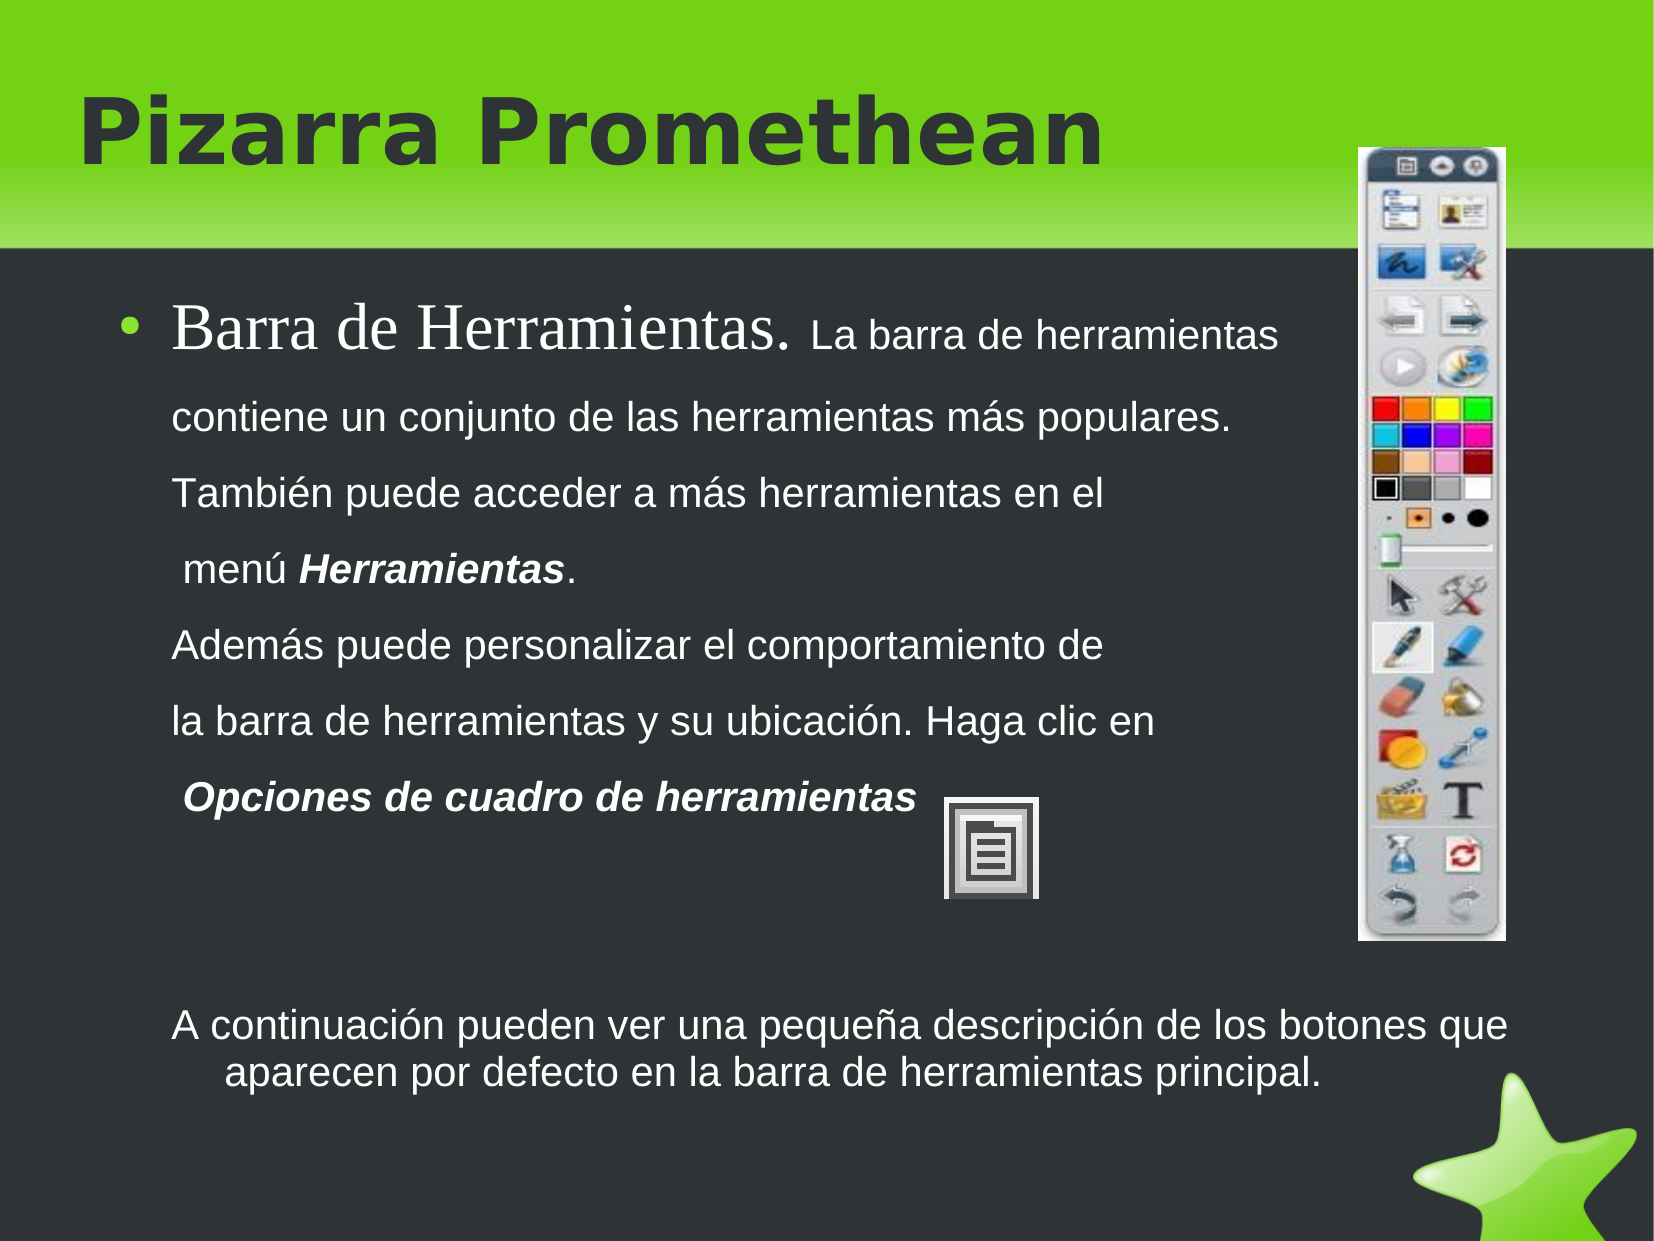

# Pizarra Promethean
Barra de Herramientas. La barra de herramientas
contiene un conjunto de las herramientas más populares.
También puede acceder a más herramientas en el
 menú Herramientas.
Además puede personalizar el comportamiento de
la barra de herramientas y su ubicación. Haga clic en
 Opciones de cuadro de herramientas
A continuación pueden ver una pequeña descripción de los botones que aparecen por defecto en la barra de herramientas principal.